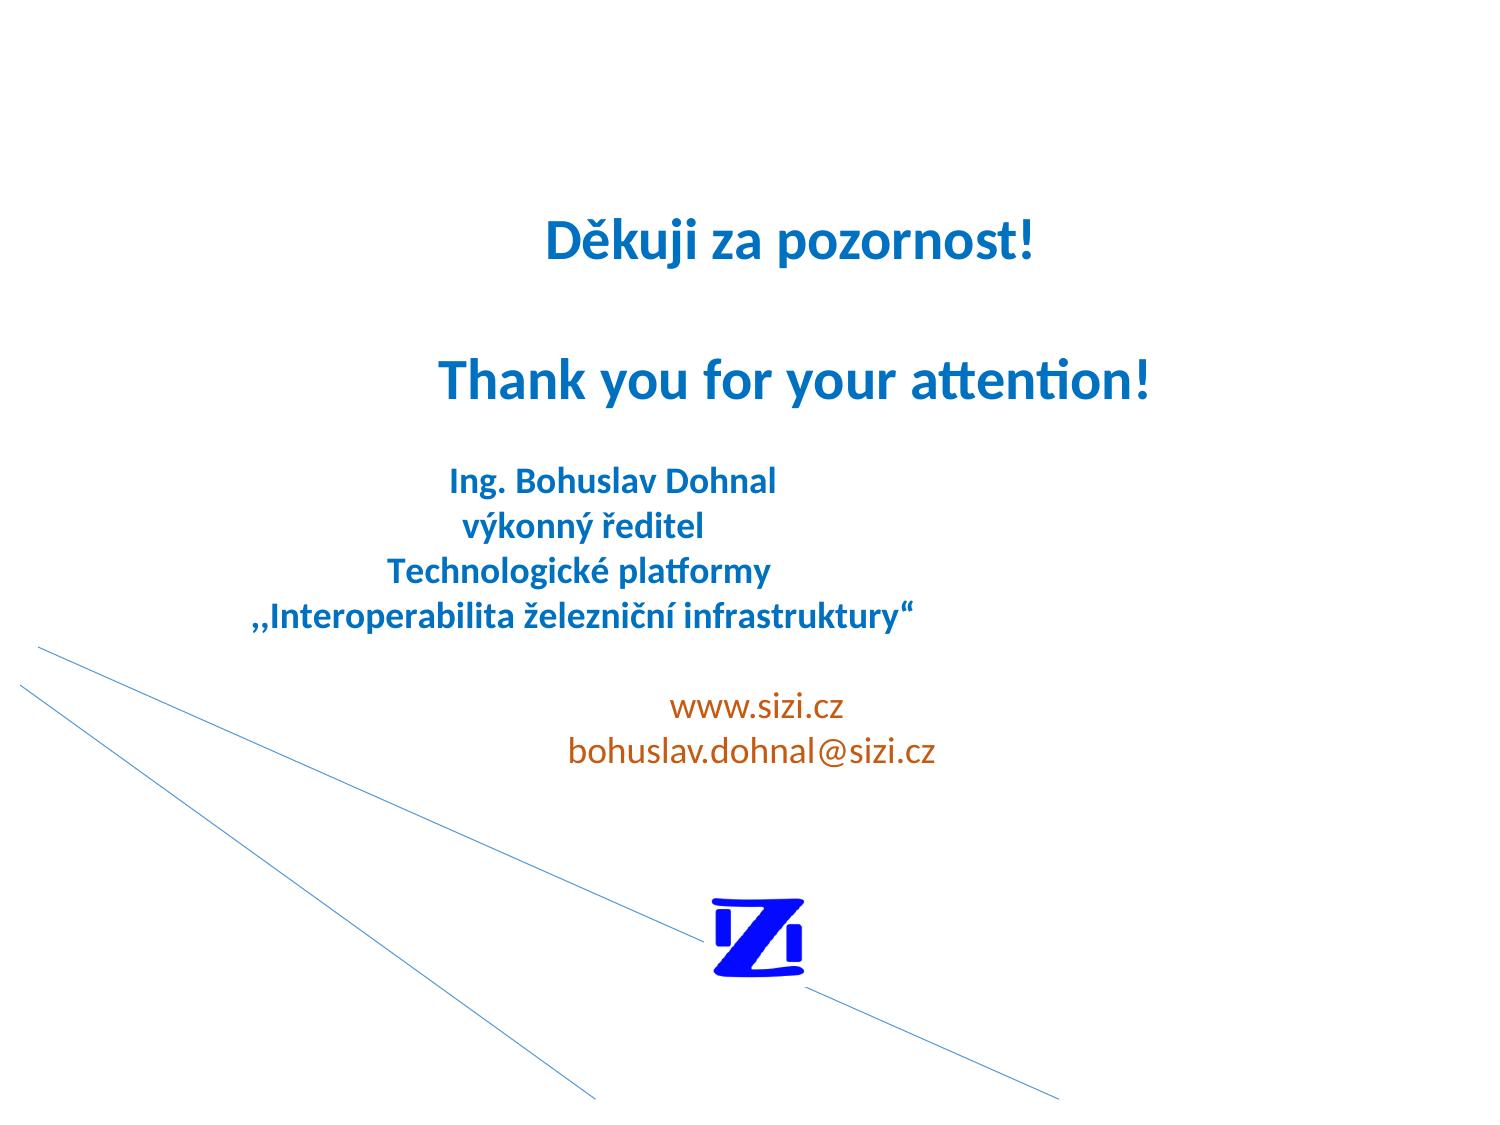

Děkuji za pozornost!
 Thank you for your attention!
 Ing. Bohuslav Dohnal
výkonný ředitel
Technologické platformy
,,Interoperabilita železniční infrastruktury“
 www.sizi.cz
 bohuslav.dohnal@sizi.cz